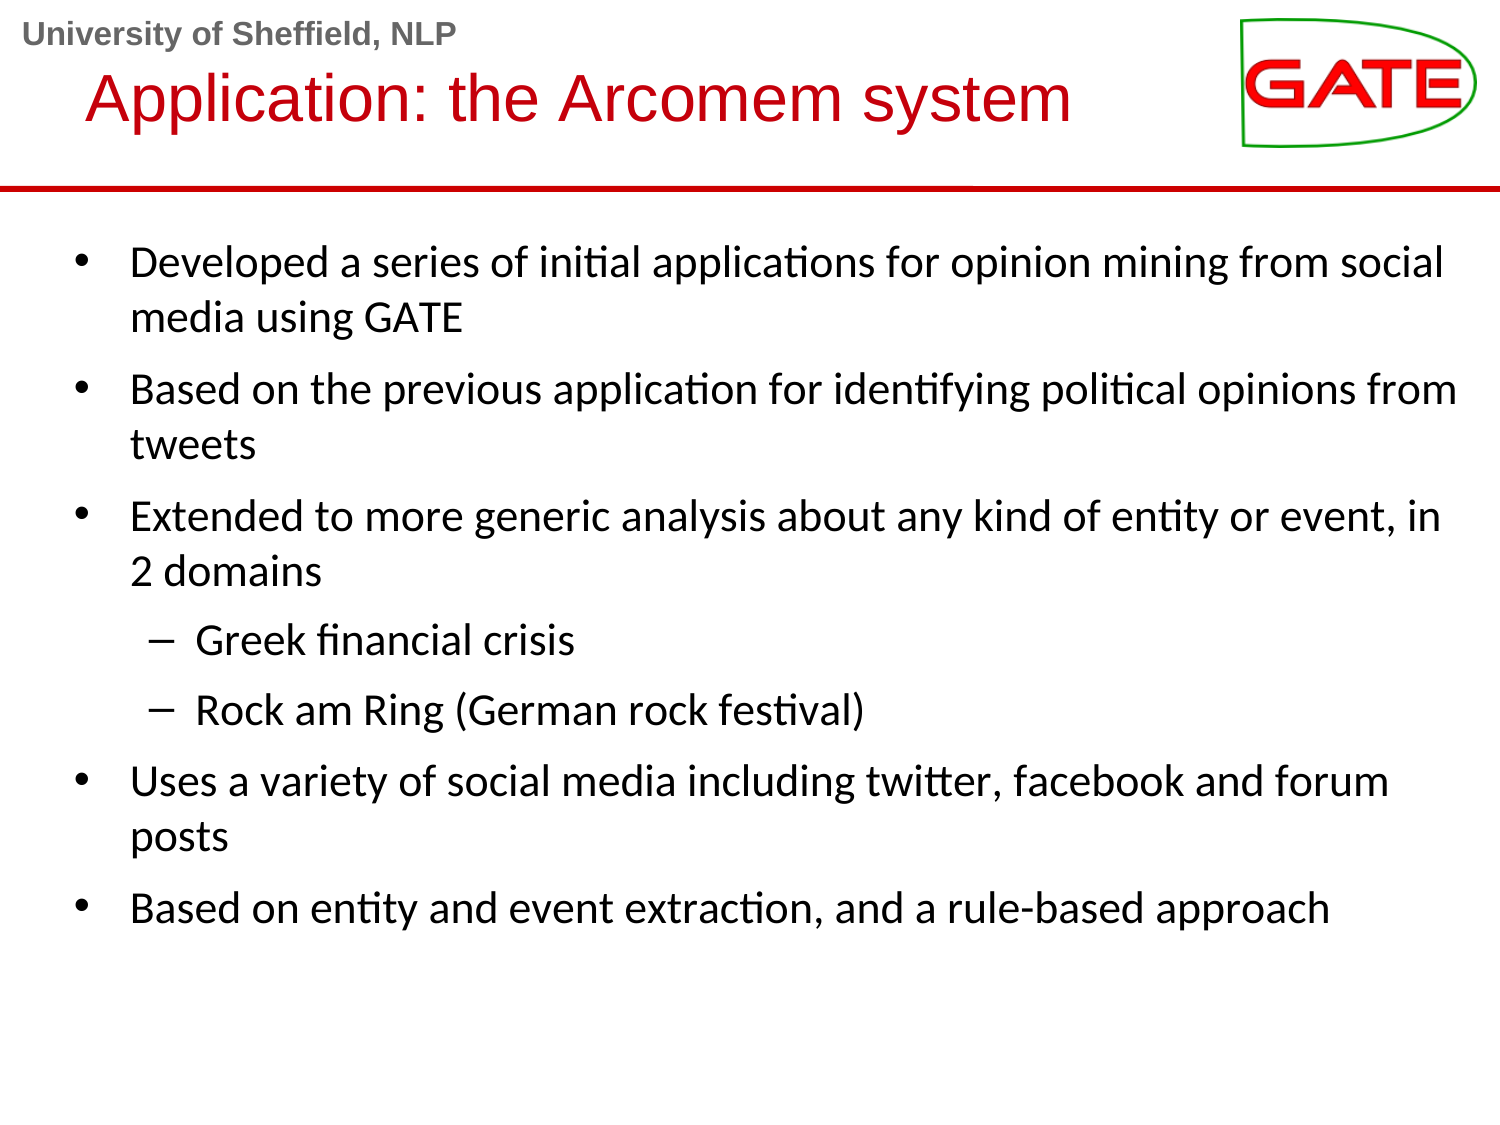

# Application: the Arcomem system
Developed a series of initial applications for opinion mining from social media using GATE
Based on the previous application for identifying political opinions from tweets
Extended to more generic analysis about any kind of entity or event, in 2 domains
Greek financial crisis
Rock am Ring (German rock festival)
Uses a variety of social media including twitter, facebook and forum posts
Based on entity and event extraction, and a rule-based approach